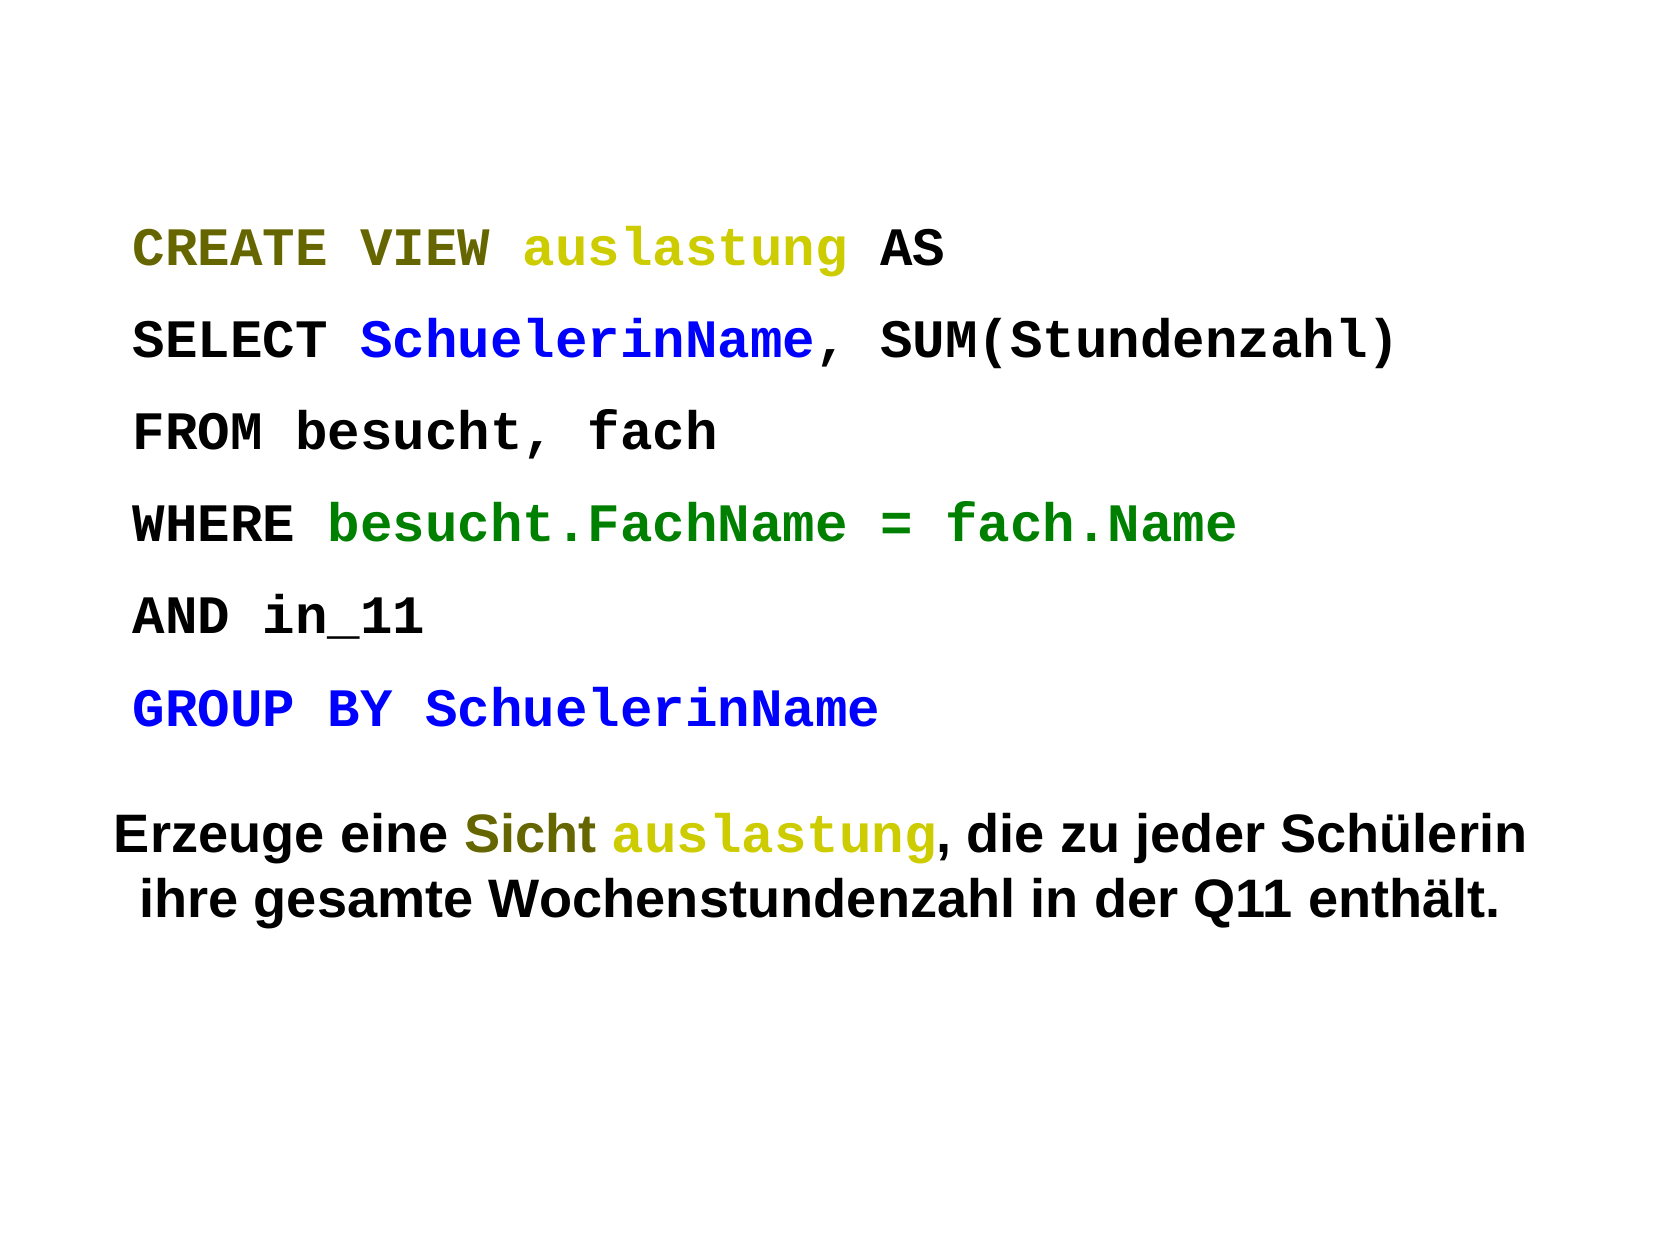

CREATE VIEW auslastung AS
SELECT SchuelerinName, SUM(Stundenzahl)
FROM besucht, fach
WHERE besucht.FachName = fach.Name
AND in_11
GROUP BY SchuelerinName
# Erzeuge eine Sicht auslastung, die zu jeder Schülerin ihre gesamte Wochenstundenzahl in der Q11 enthält.